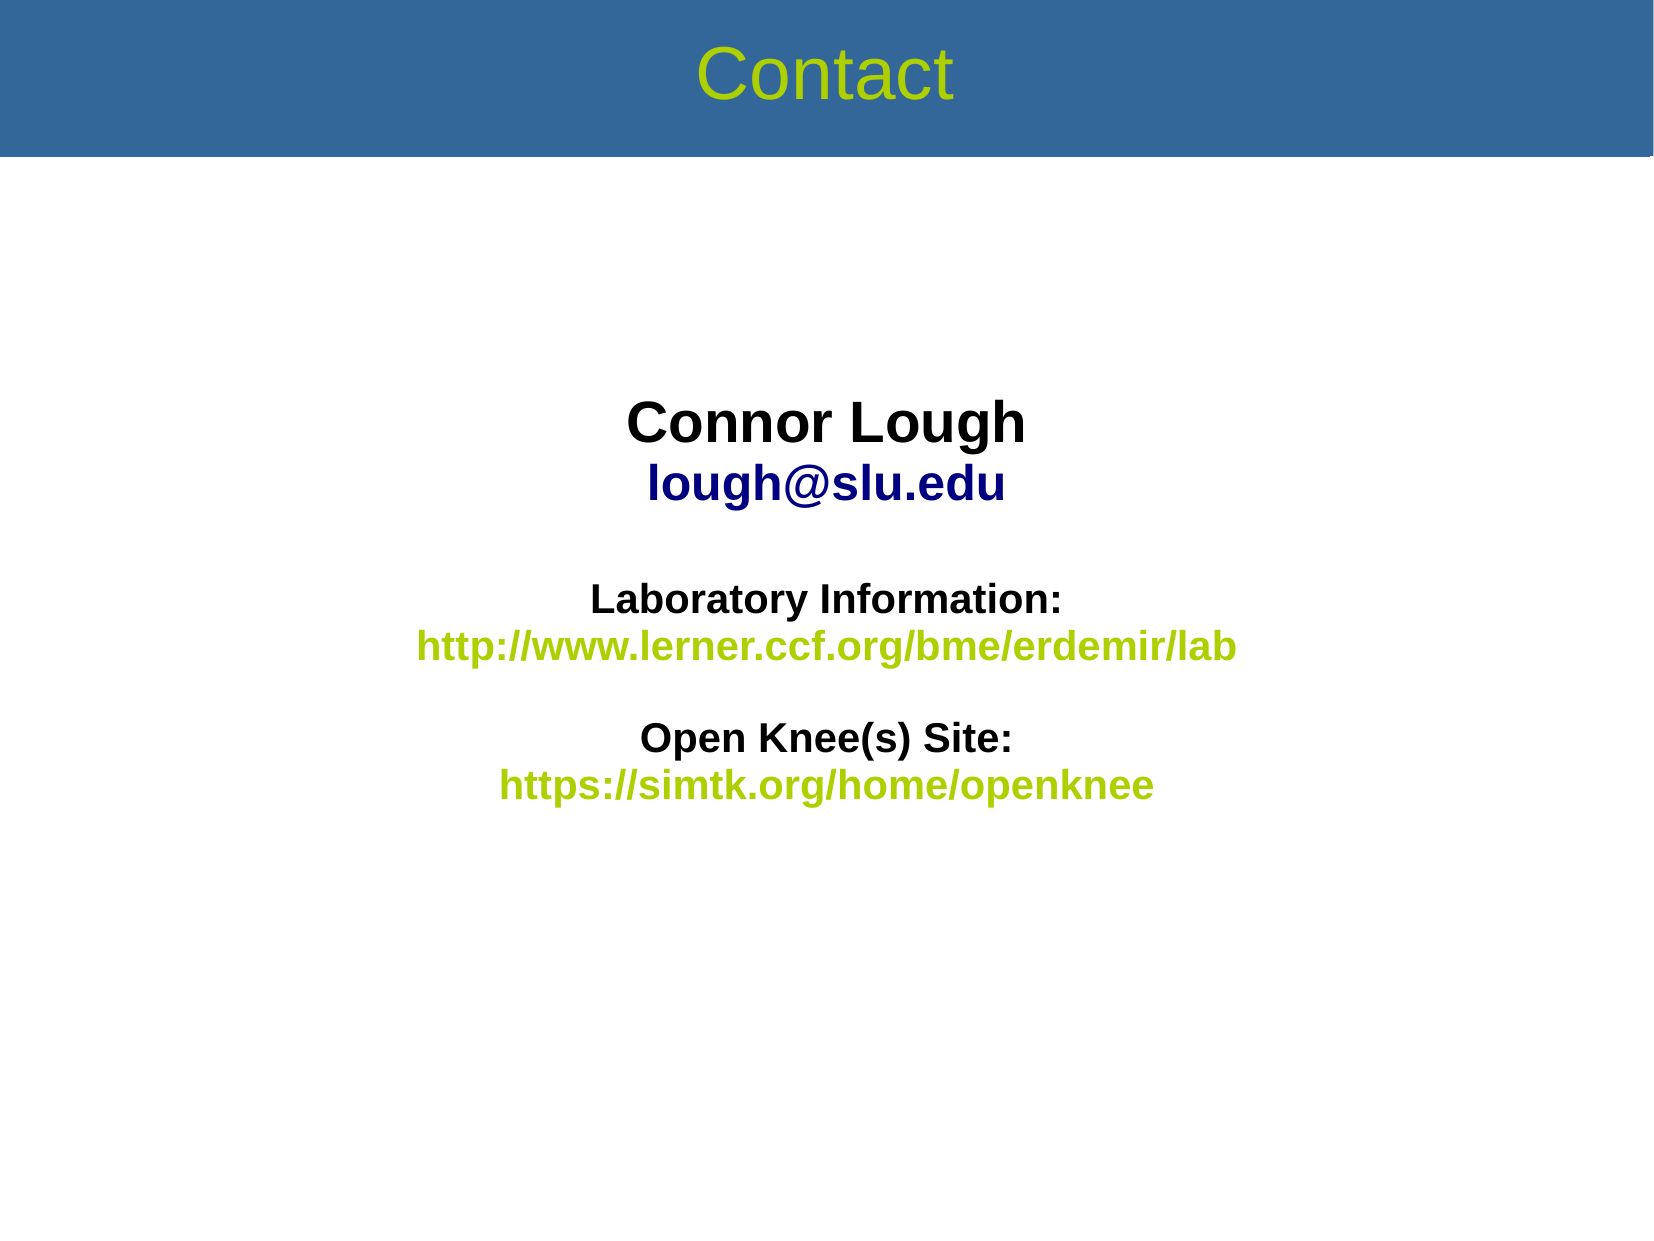

Contact
# Connor Lough
lough@slu.edu
Laboratory Information:
http://www.lerner.ccf.org/bme/erdemir/lab
Open Knee(s) Site:
https://simtk.org/home/openknee